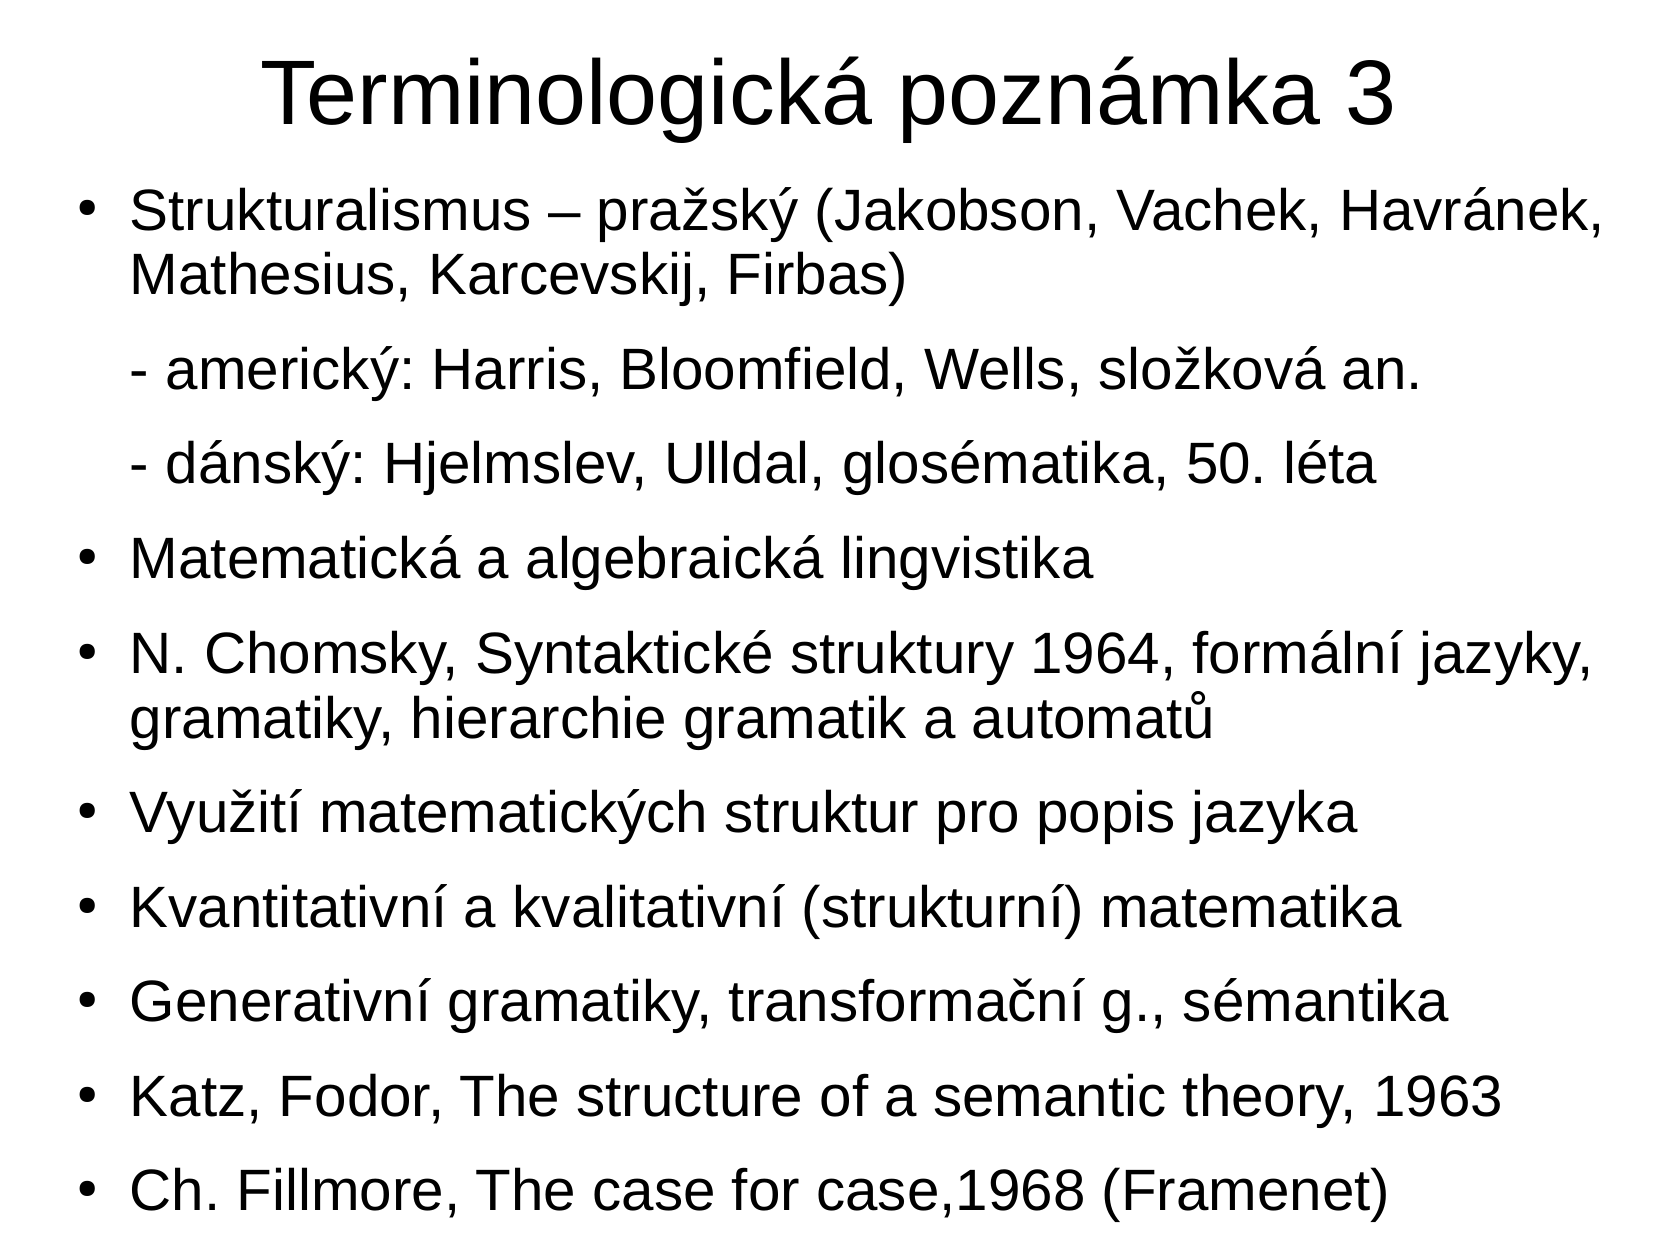

# Terminologická poznámka 3
Strukturalismus – pražský (Jakobson, Vachek, Havránek, Mathesius, Karcevskij, Firbas)
- americký: Harris, Bloomfield, Wells, složková an.
- dánský: Hjelmslev, Ulldal, glosématika, 50. léta
Matematická a algebraická lingvistika
N. Chomsky, Syntaktické struktury 1964, formální jazyky, gramatiky, hierarchie gramatik a automatů
Využití matematických struktur pro popis jazyka
Kvantitativní a kvalitativní (strukturní) matematika
Generativní gramatiky, transformační g., sémantika
Katz, Fodor, The structure of a semantic theory, 1963
Ch. Fillmore, The case for case,1968 (Framenet)